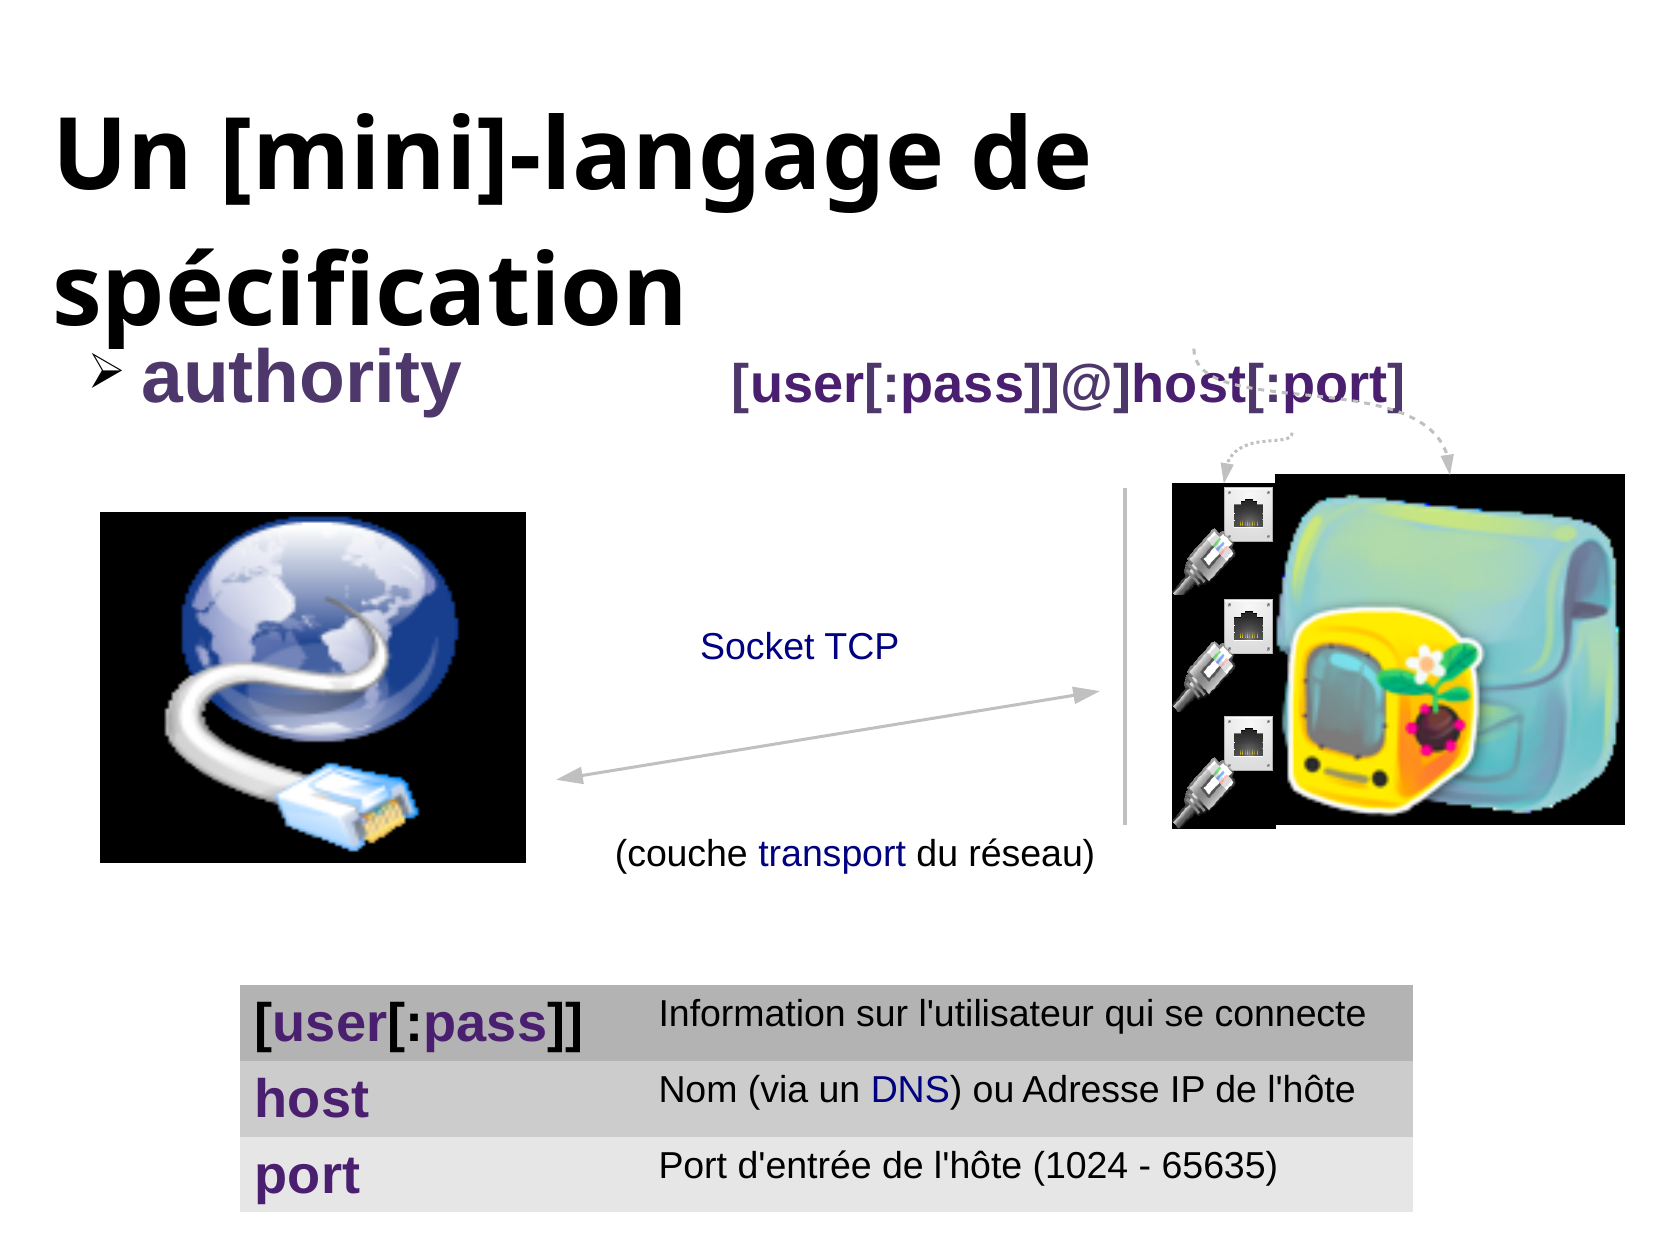

Un [mini]-langage de spécification
 authority [user[:pass]]@]host[:port]
 Socket TCP
(couche transport du réseau)
| [user[:pass]] | Information sur l'utilisateur qui se connecte |
| --- | --- |
| host | Nom (via un DNS) ou Adresse IP de l'hôte |
| port | Port d'entrée de l'hôte (1024 - 65635) |